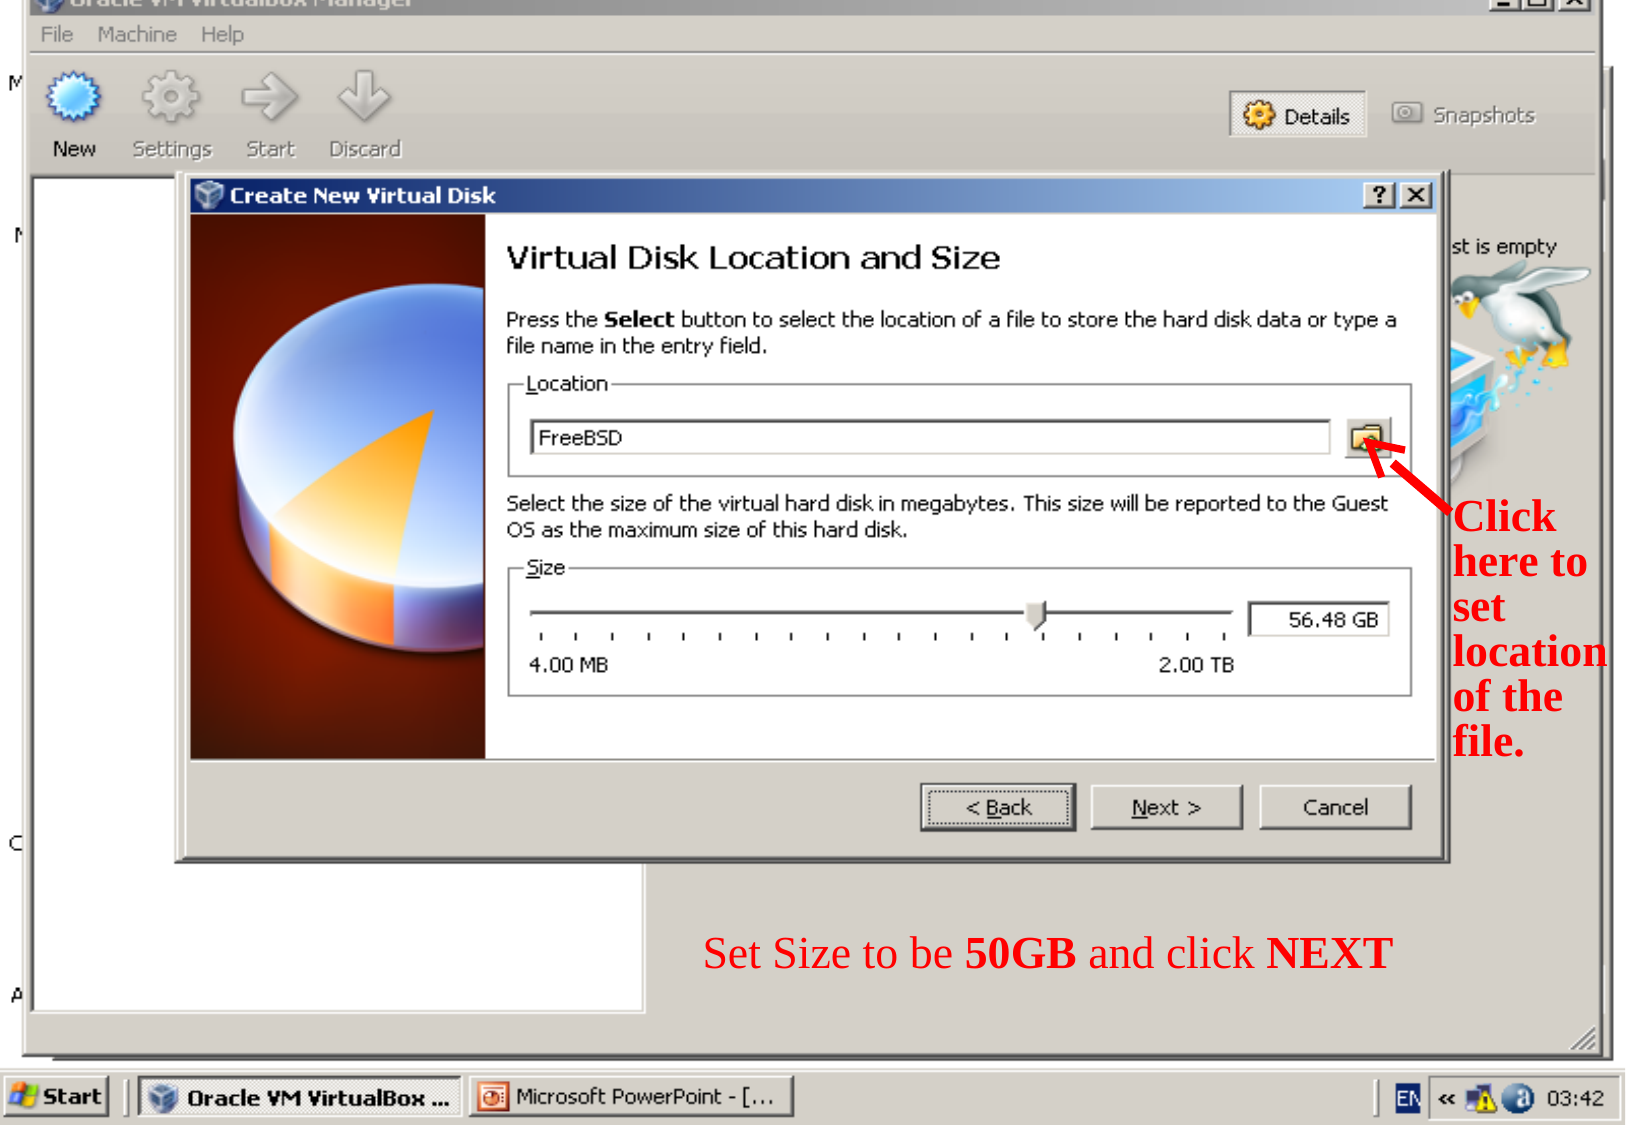

#
Click here to set location of the file.
Set Size to be 50GB and click NEXT